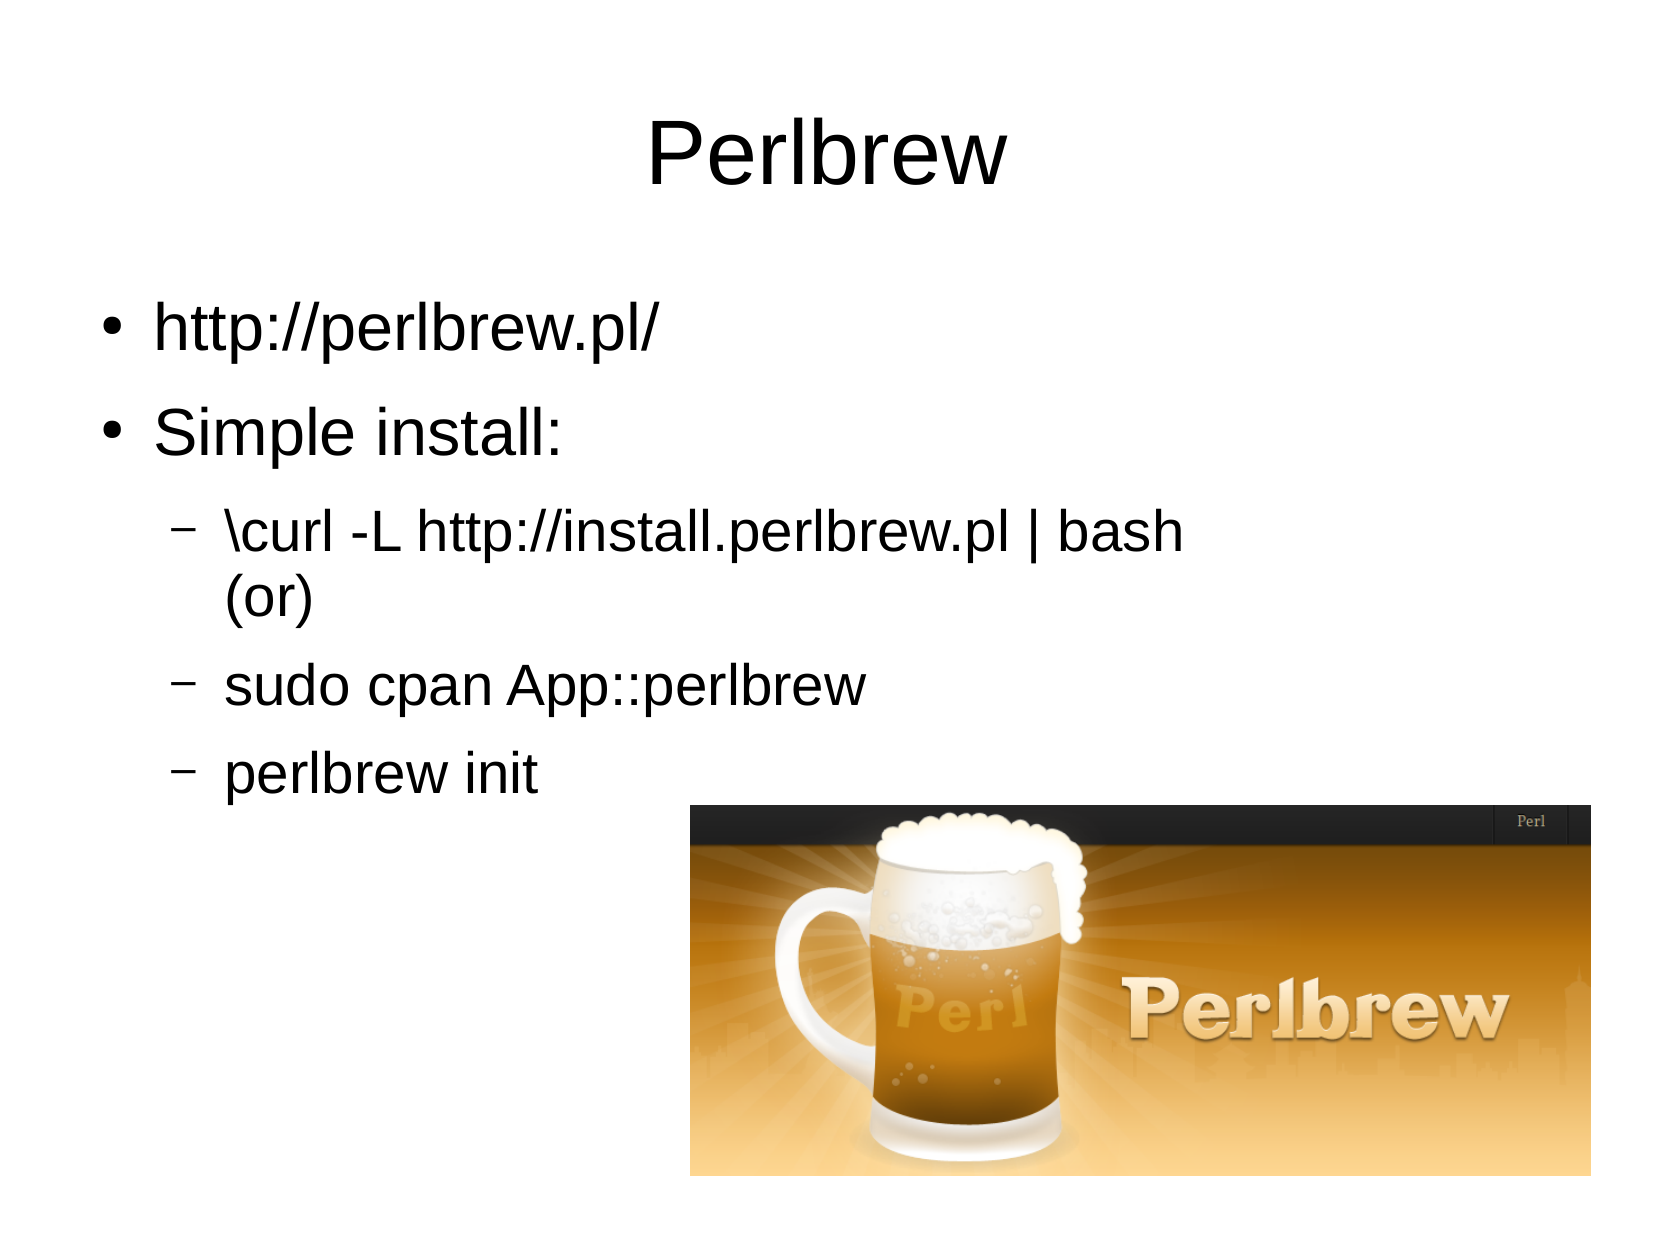

# Perlbrew
http://perlbrew.pl/
Simple install:
\curl -L http://install.perlbrew.pl | bash
(or)
sudo cpan App::perlbrew
perlbrew init